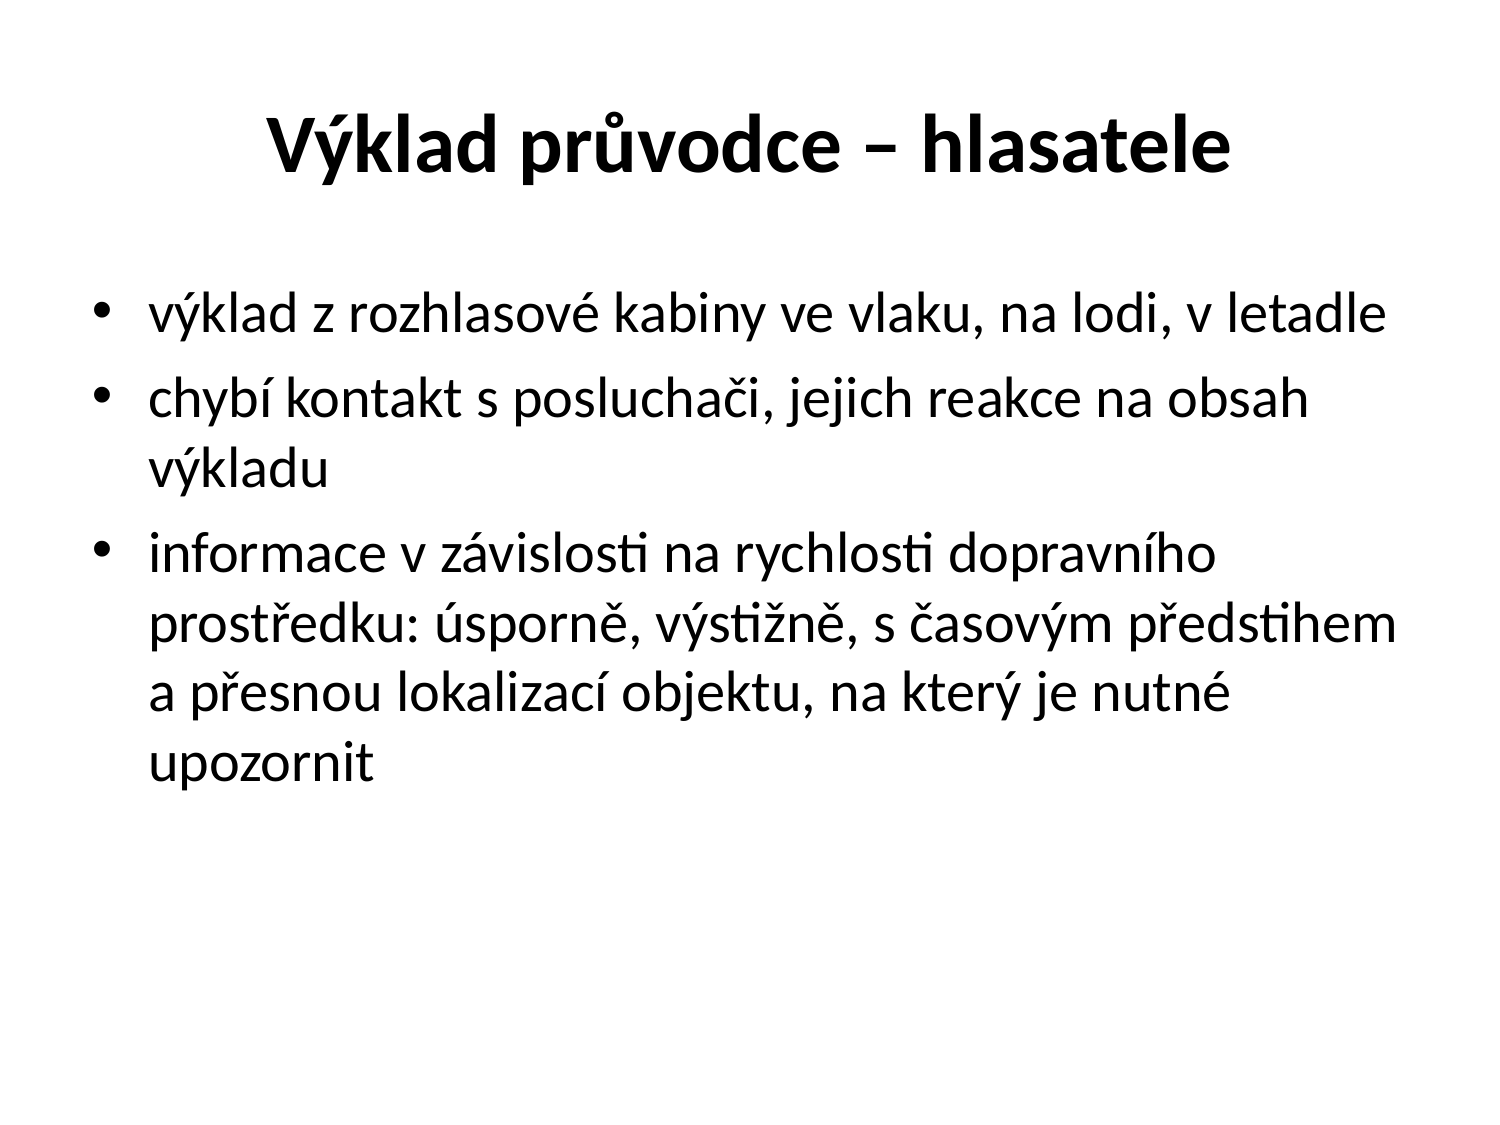

# Výklad průvodce – hlasatele
výklad z rozhlasové kabiny ve vlaku, na lodi, v letadle
chybí kontakt s posluchači, jejich reakce na obsah výkladu
informace v závislosti na rychlosti dopravního prostředku: úsporně, výstižně, s časovým předstihem a přesnou lokalizací objektu, na který je nutné upozornit